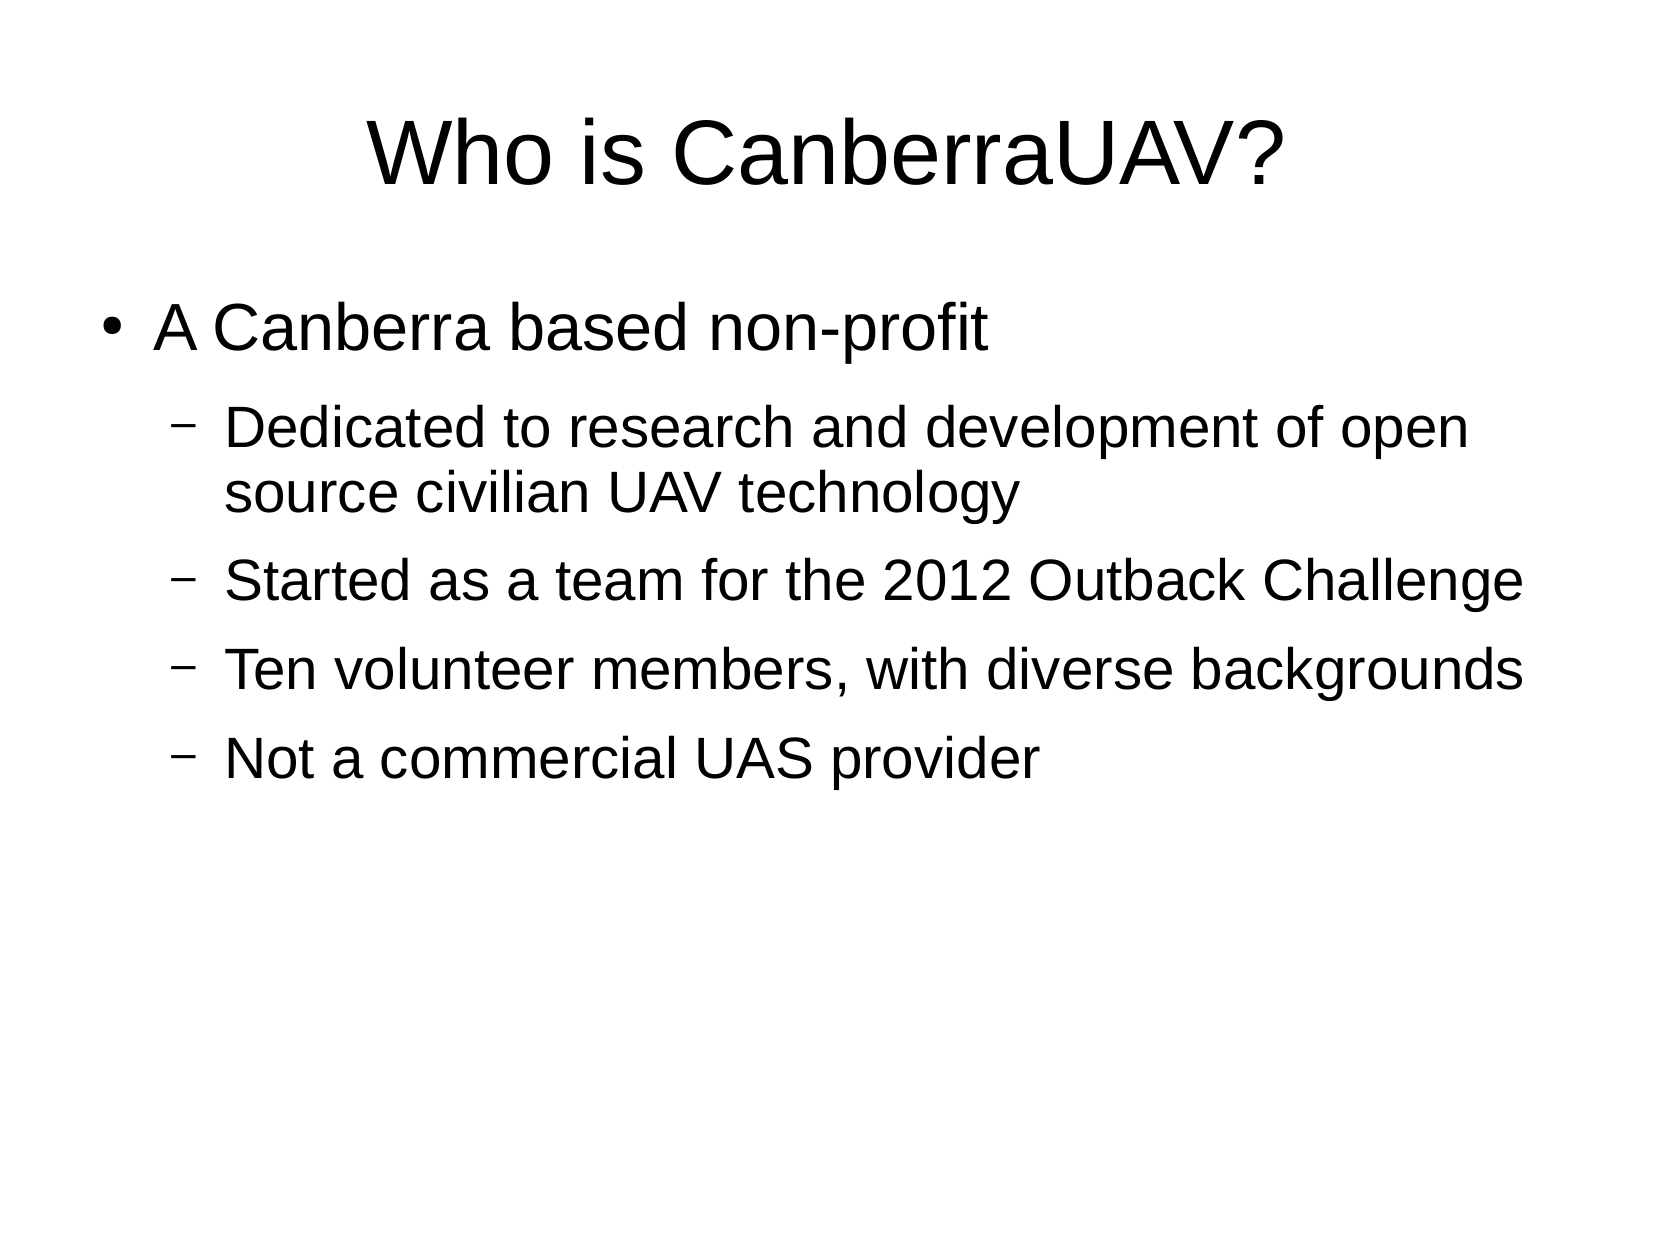

# Who is CanberraUAV?
A Canberra based non-profit
Dedicated to research and development of open source civilian UAV technology
Started as a team for the 2012 Outback Challenge
Ten volunteer members, with diverse backgrounds
Not a commercial UAS provider